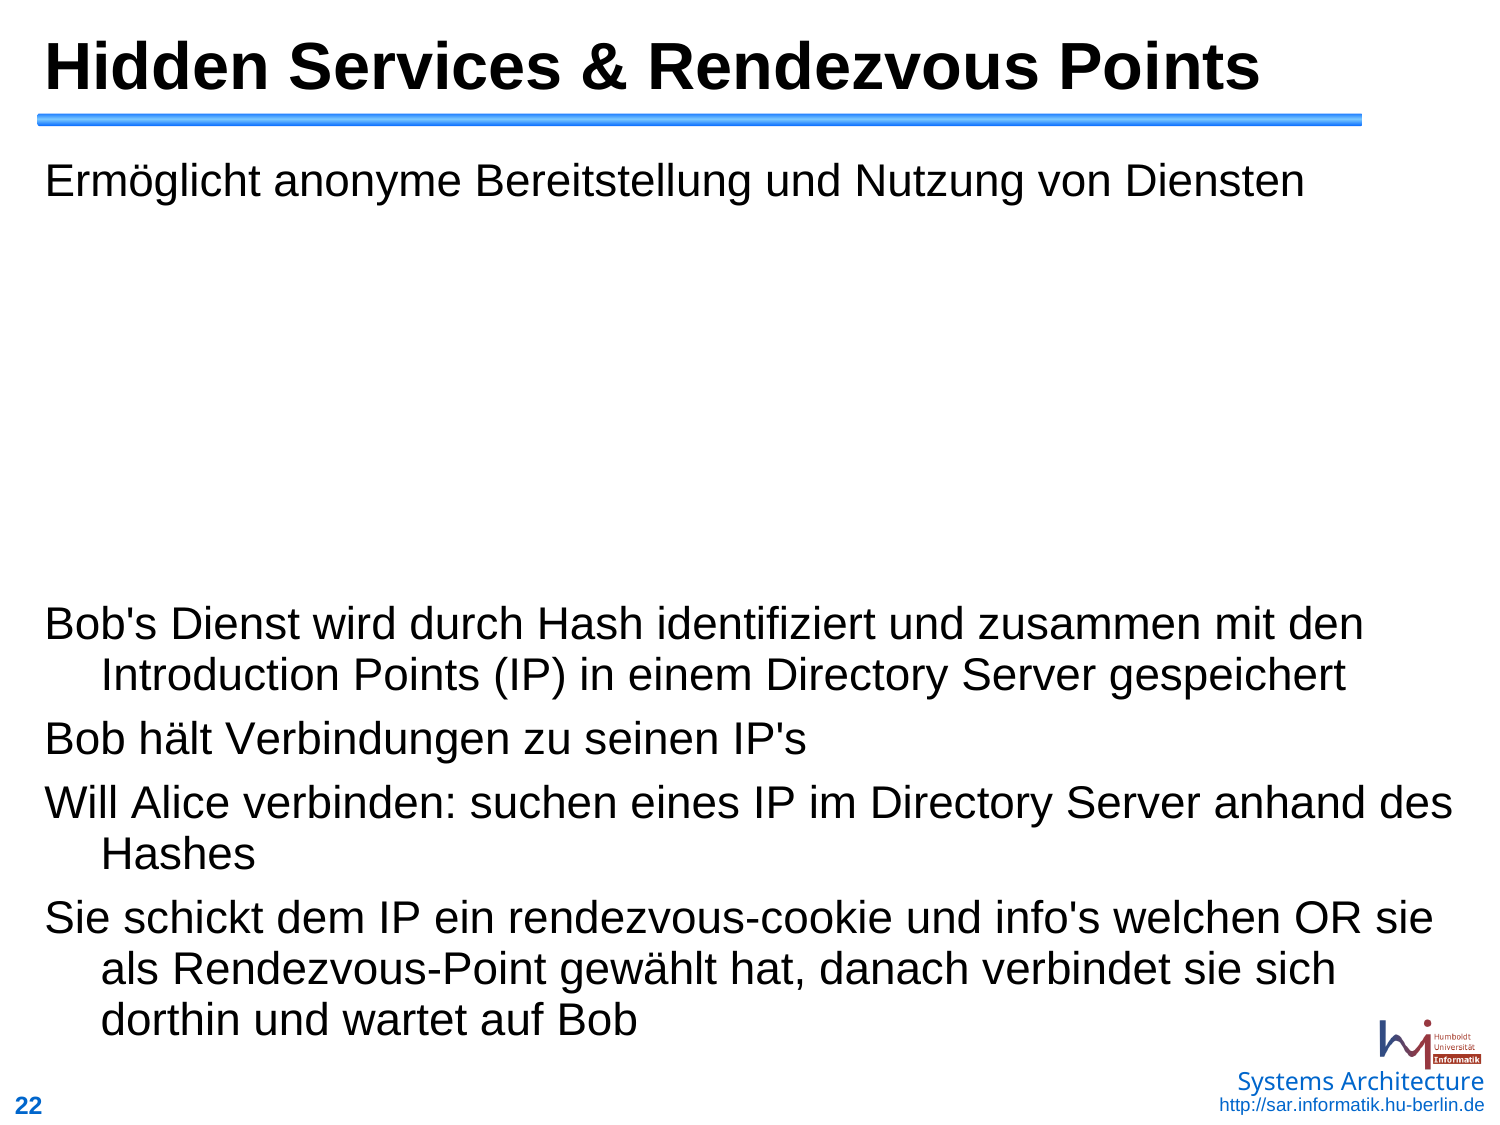

# Hidden Services & Rendezvous Points
Ermöglicht anonyme Bereitstellung und Nutzung von Diensten
Bob's Dienst wird durch Hash identifiziert und zusammen mit den Introduction Points (IP) in einem Directory Server gespeichert
Bob hält Verbindungen zu seinen IP's
Will Alice verbinden: suchen eines IP im Directory Server anhand des Hashes
Sie schickt dem IP ein rendezvous-cookie und info's welchen OR sie als Rendezvous-Point gewählt hat, danach verbindet sie sich dorthin und wartet auf Bob